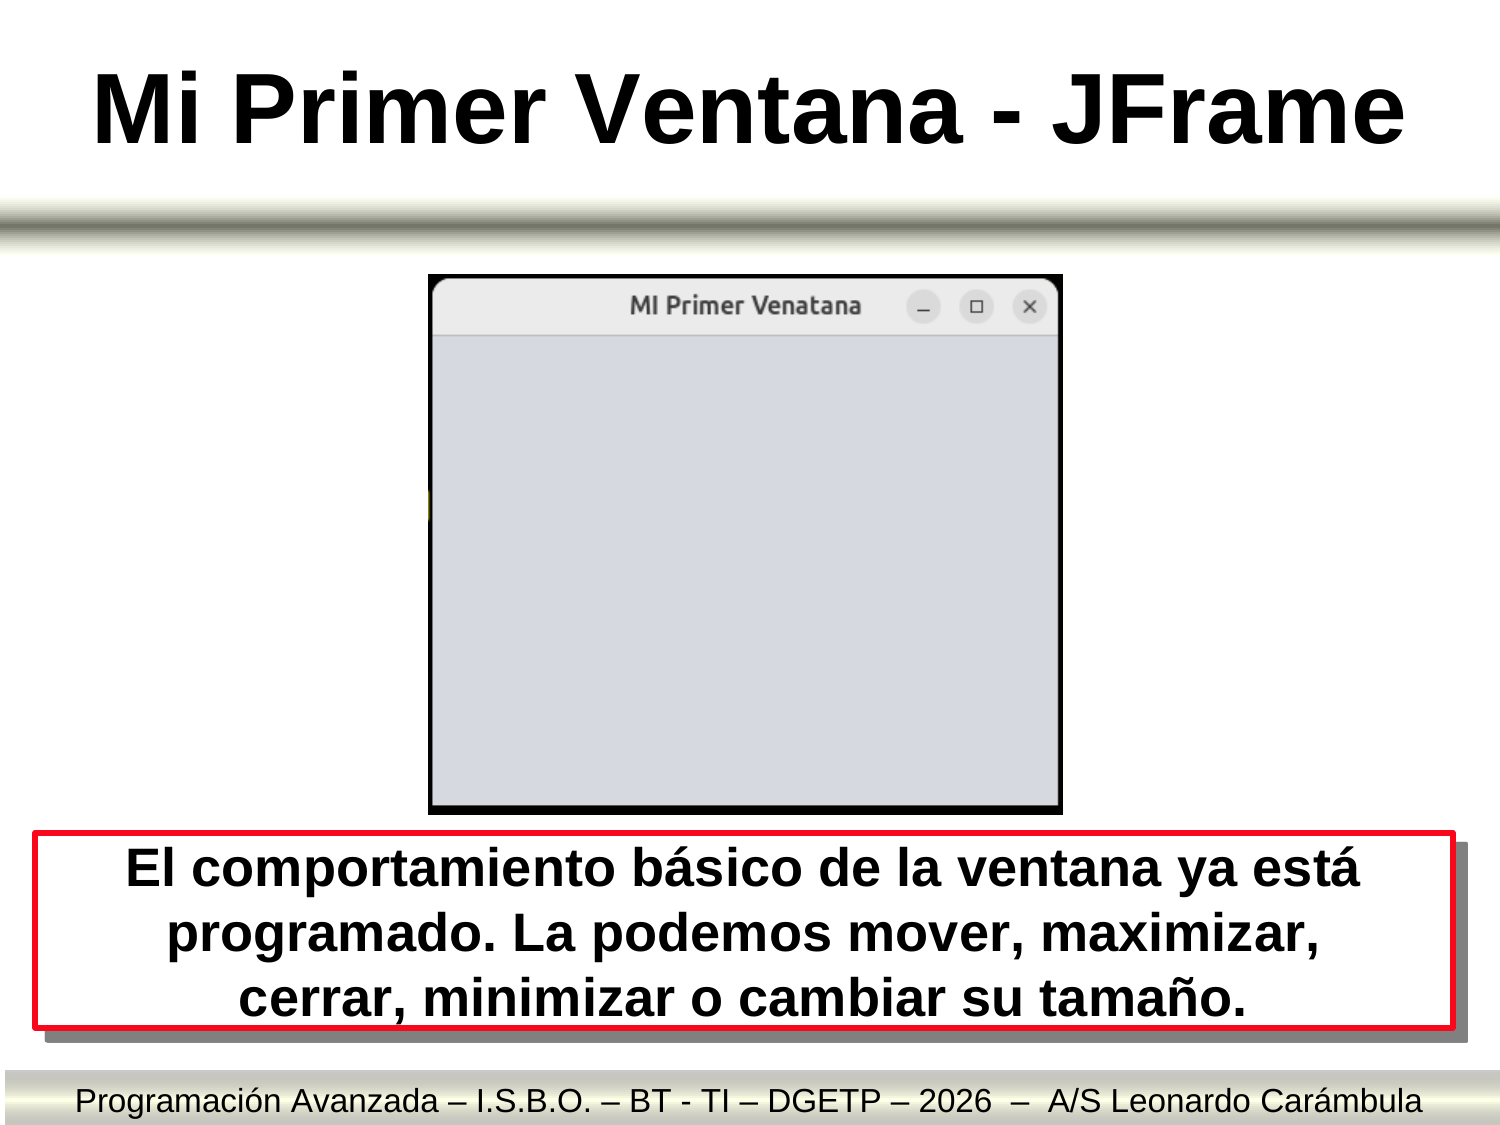

# Mi Primer Ventana - JFrame
El comportamiento básico de la ventana ya está
 programado. La podemos mover, maximizar,
cerrar, minimizar o cambiar su tamaño.